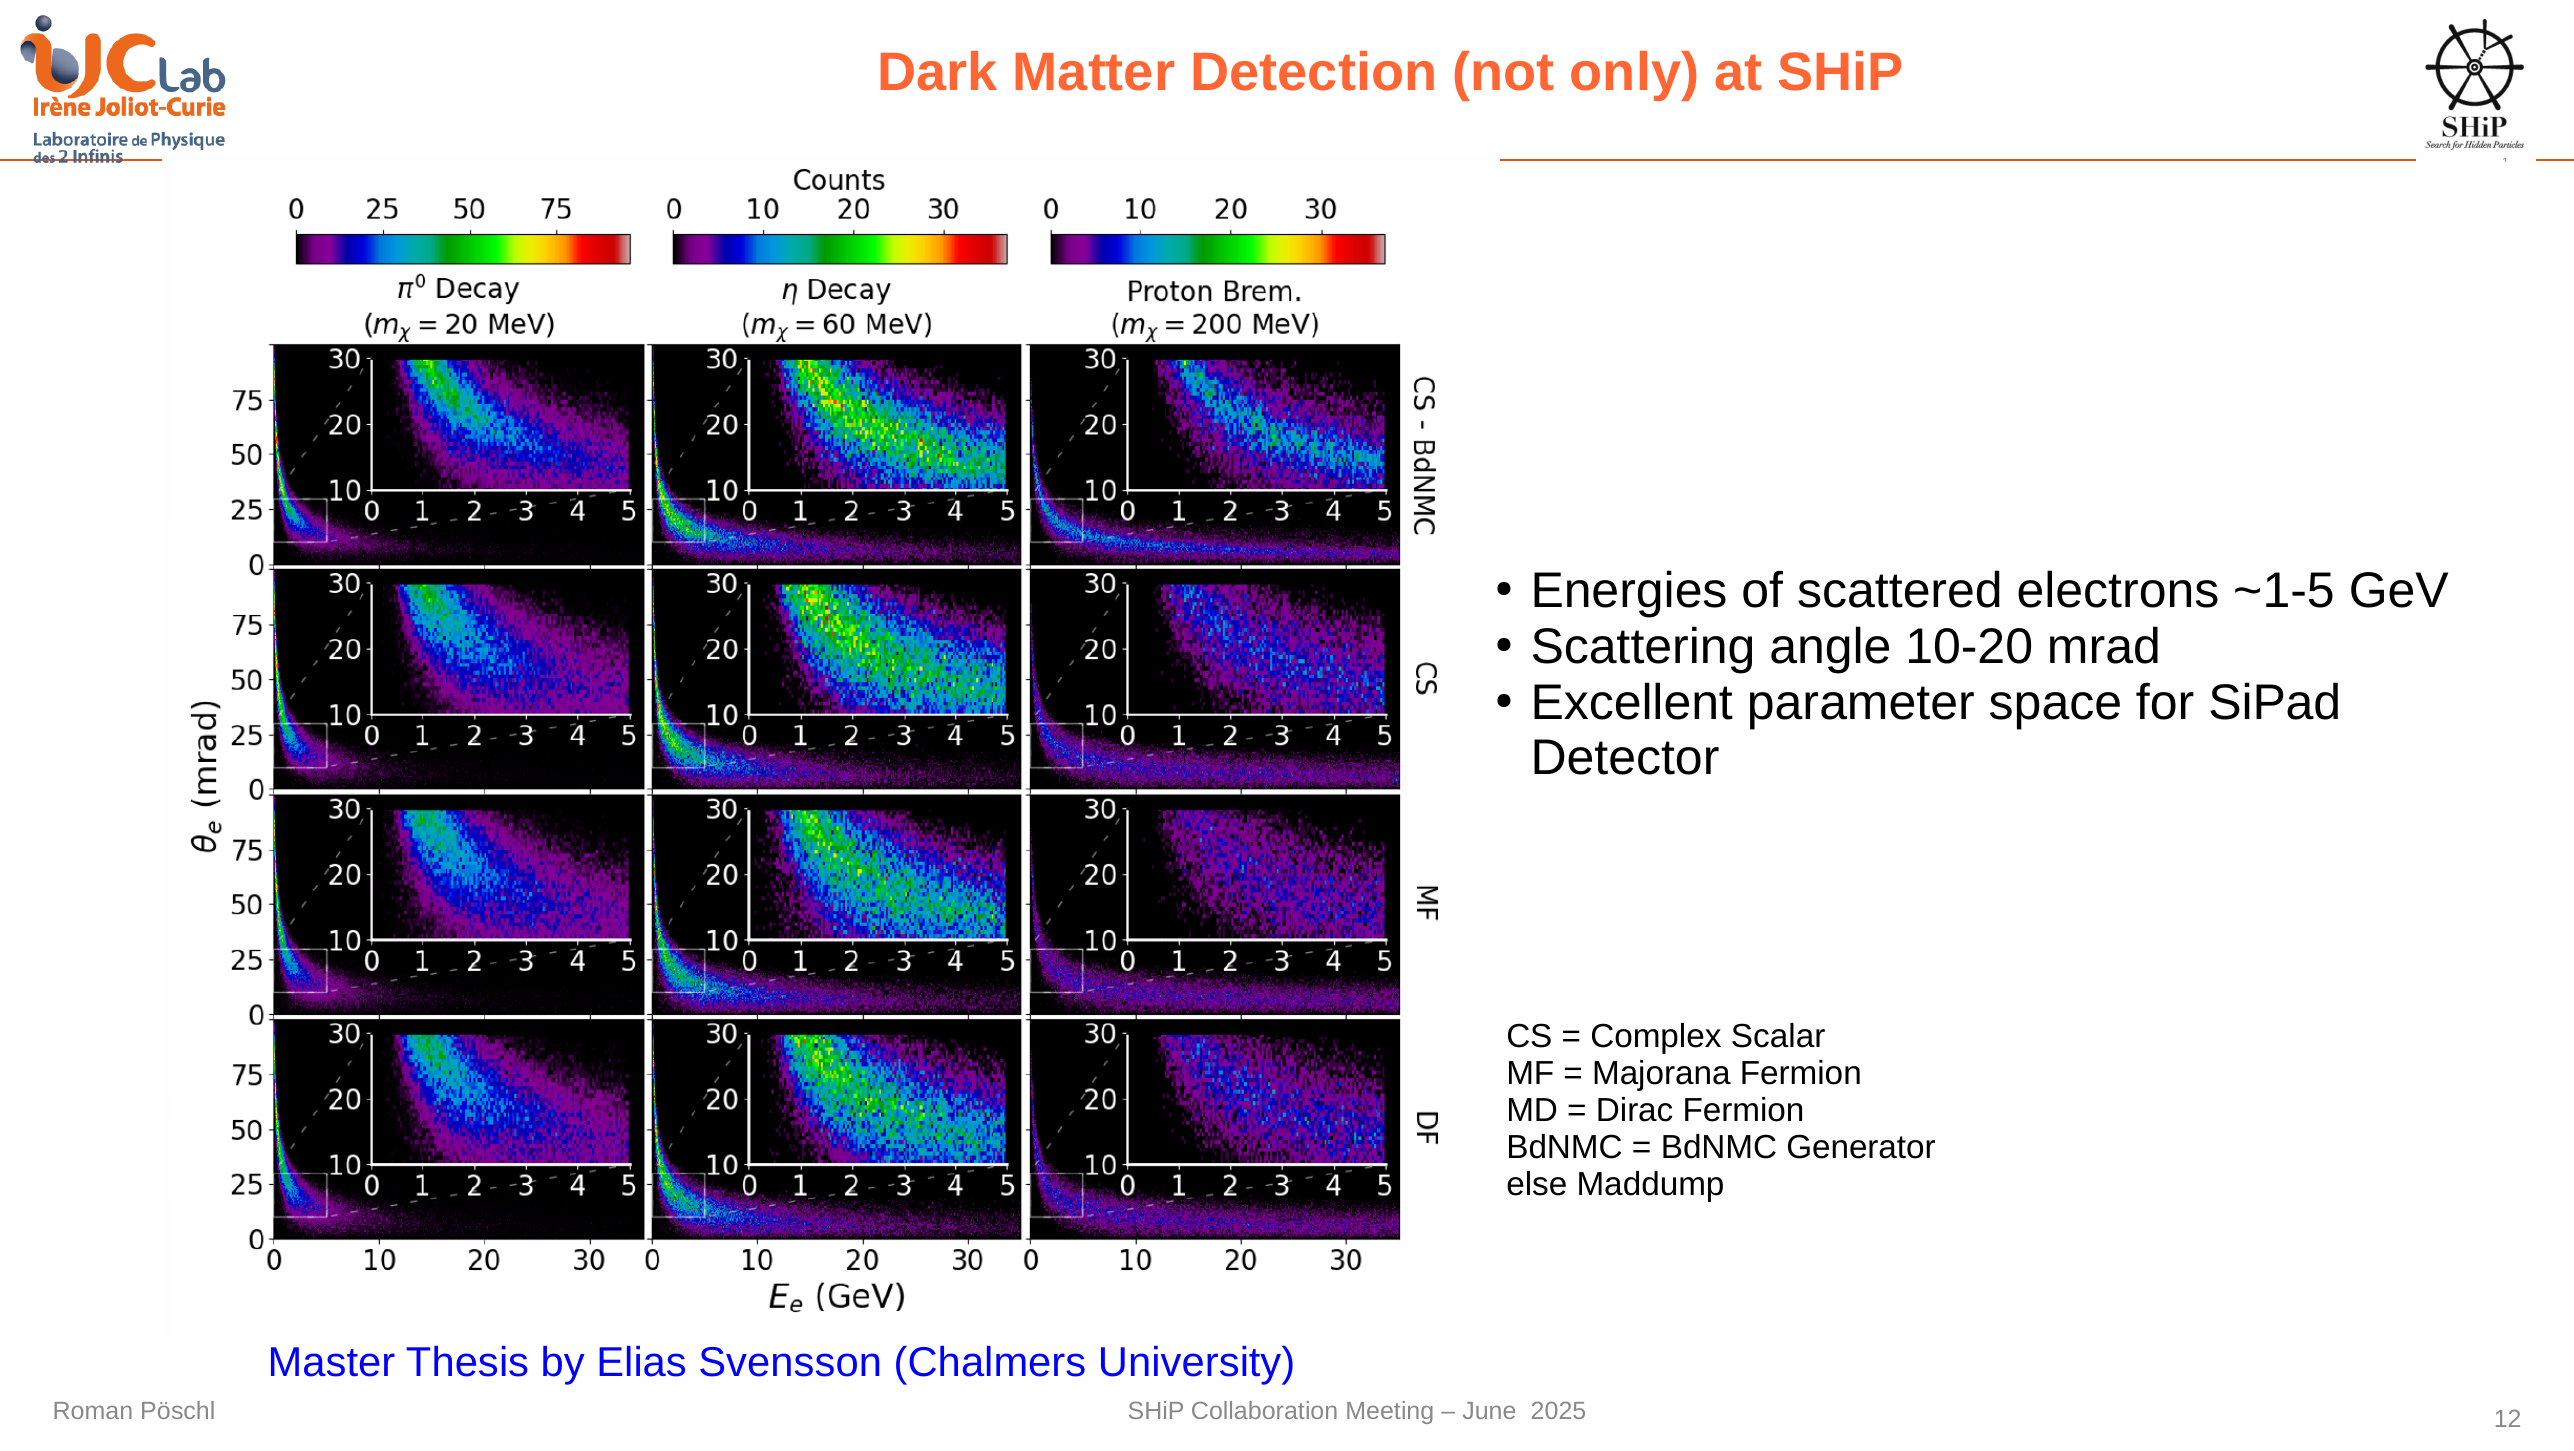

# Dark Matter Detection (not only) at SHiP
Energies of scattered electrons ~1-5 GeV
Scattering angle 10-20 mrad
Excellent parameter space for SiPad
Detector
CS = Complex Scalar
MF = Majorana Fermion
MD = Dirac Fermion
BdNMC = BdNMC Generator
else Maddump
 Master Thesis by Elias Svensson (Chalmers University)